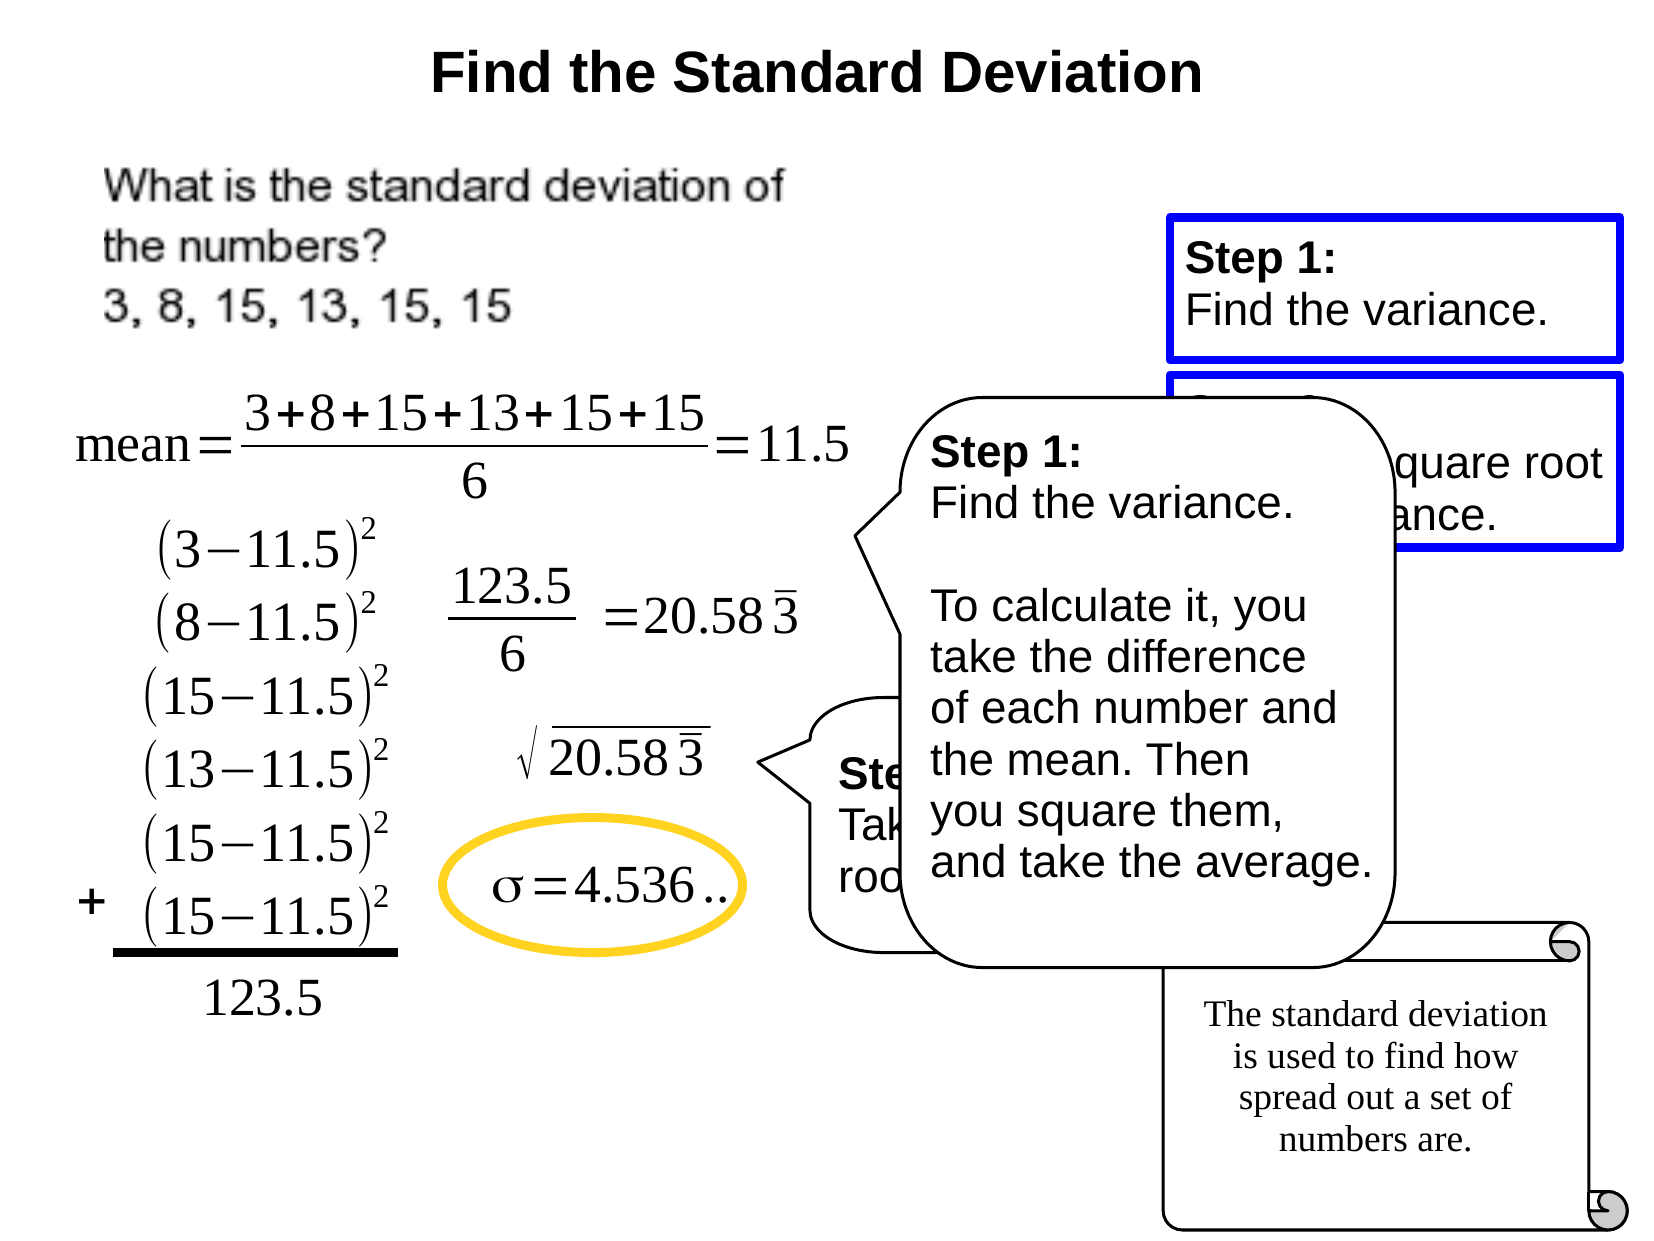

Find the Standard Deviation
Step 1:
Find the variance.
Step 2:
Take the square root of the variance.
Step 1:
Find the variance.
To calculate it, you
take the difference
of each number and
the mean. Then
you square them,
and take the average.
Step 2:
Take the square
root of the variance.
The standard deviation
is used to find how
spread out a set of
numbers are.